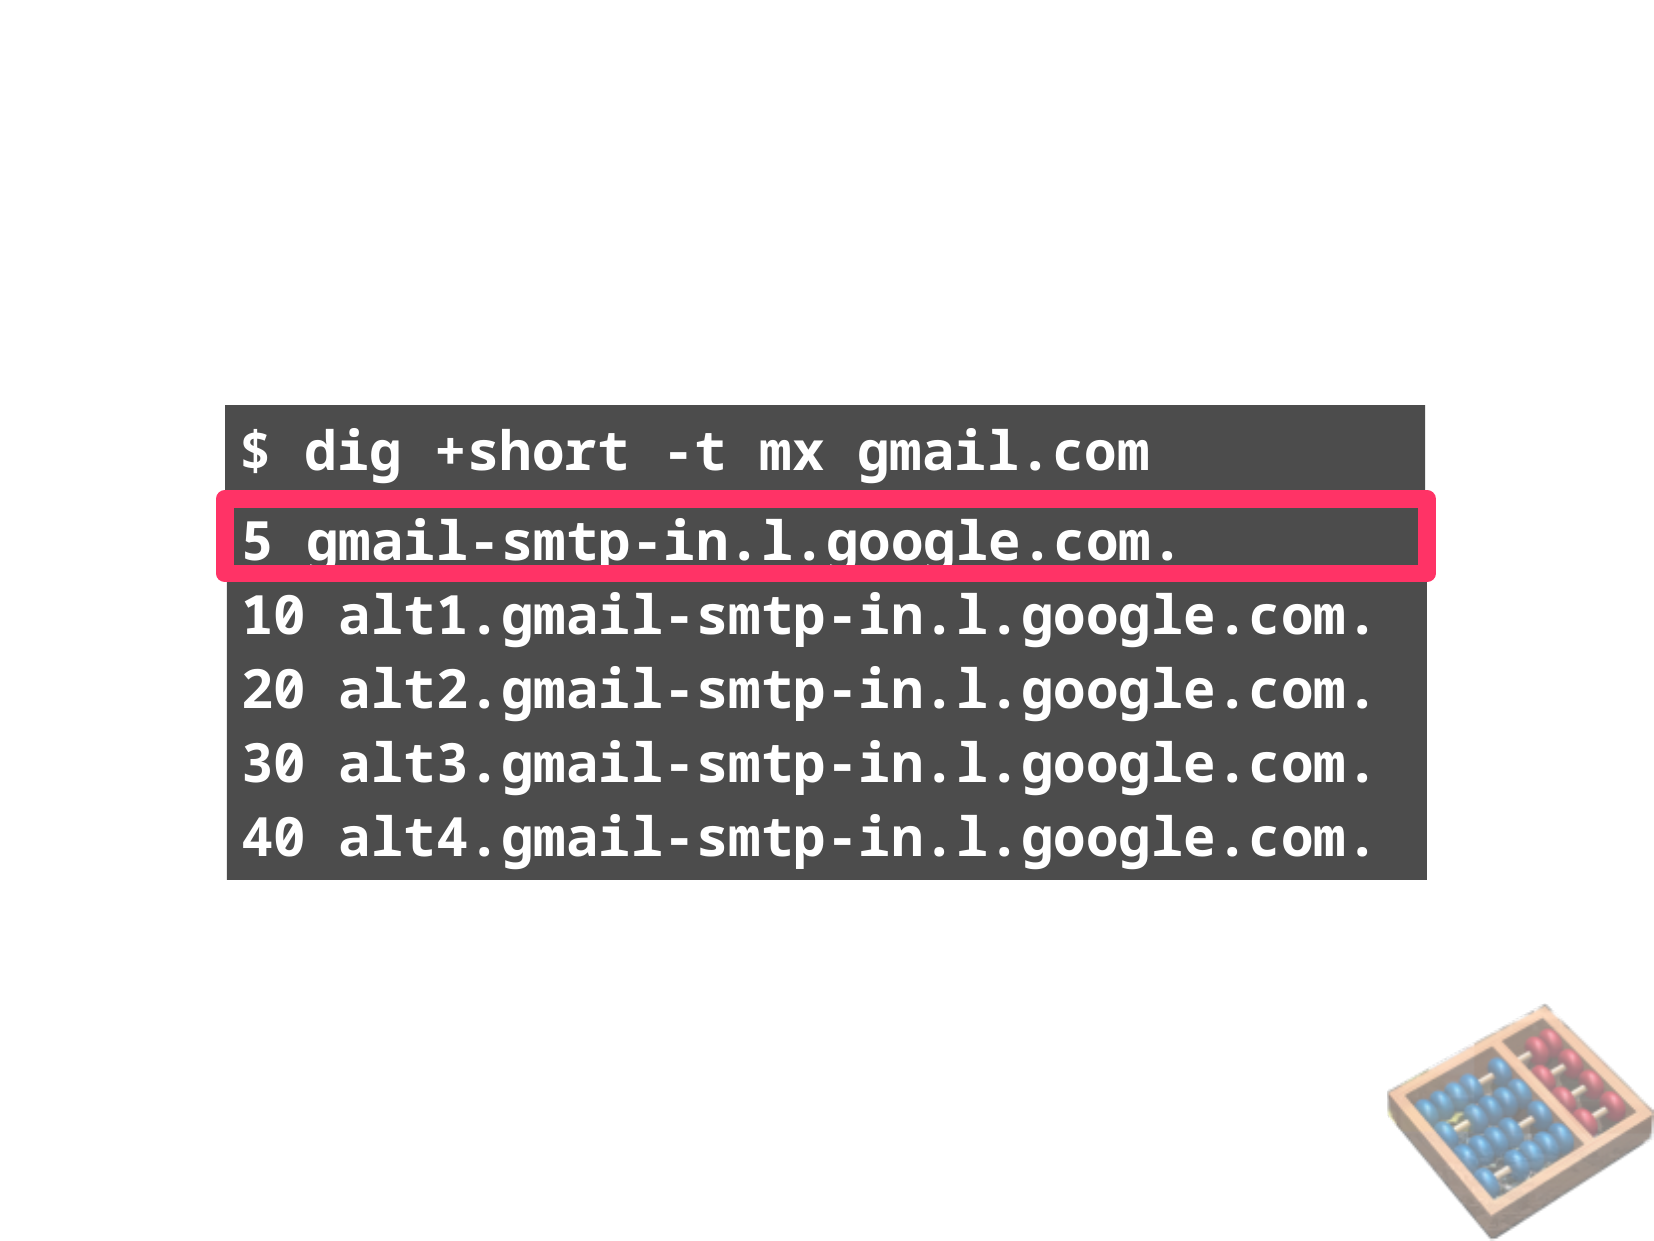

$ dig +short -t mx gmail.com
5 gmail-smtp-in.l.google.com.
10 alt1.gmail-smtp-in.l.google.com.
20 alt2.gmail-smtp-in.l.google.com.
30 alt3.gmail-smtp-in.l.google.com.
40 alt4.gmail-smtp-in.l.google.com.